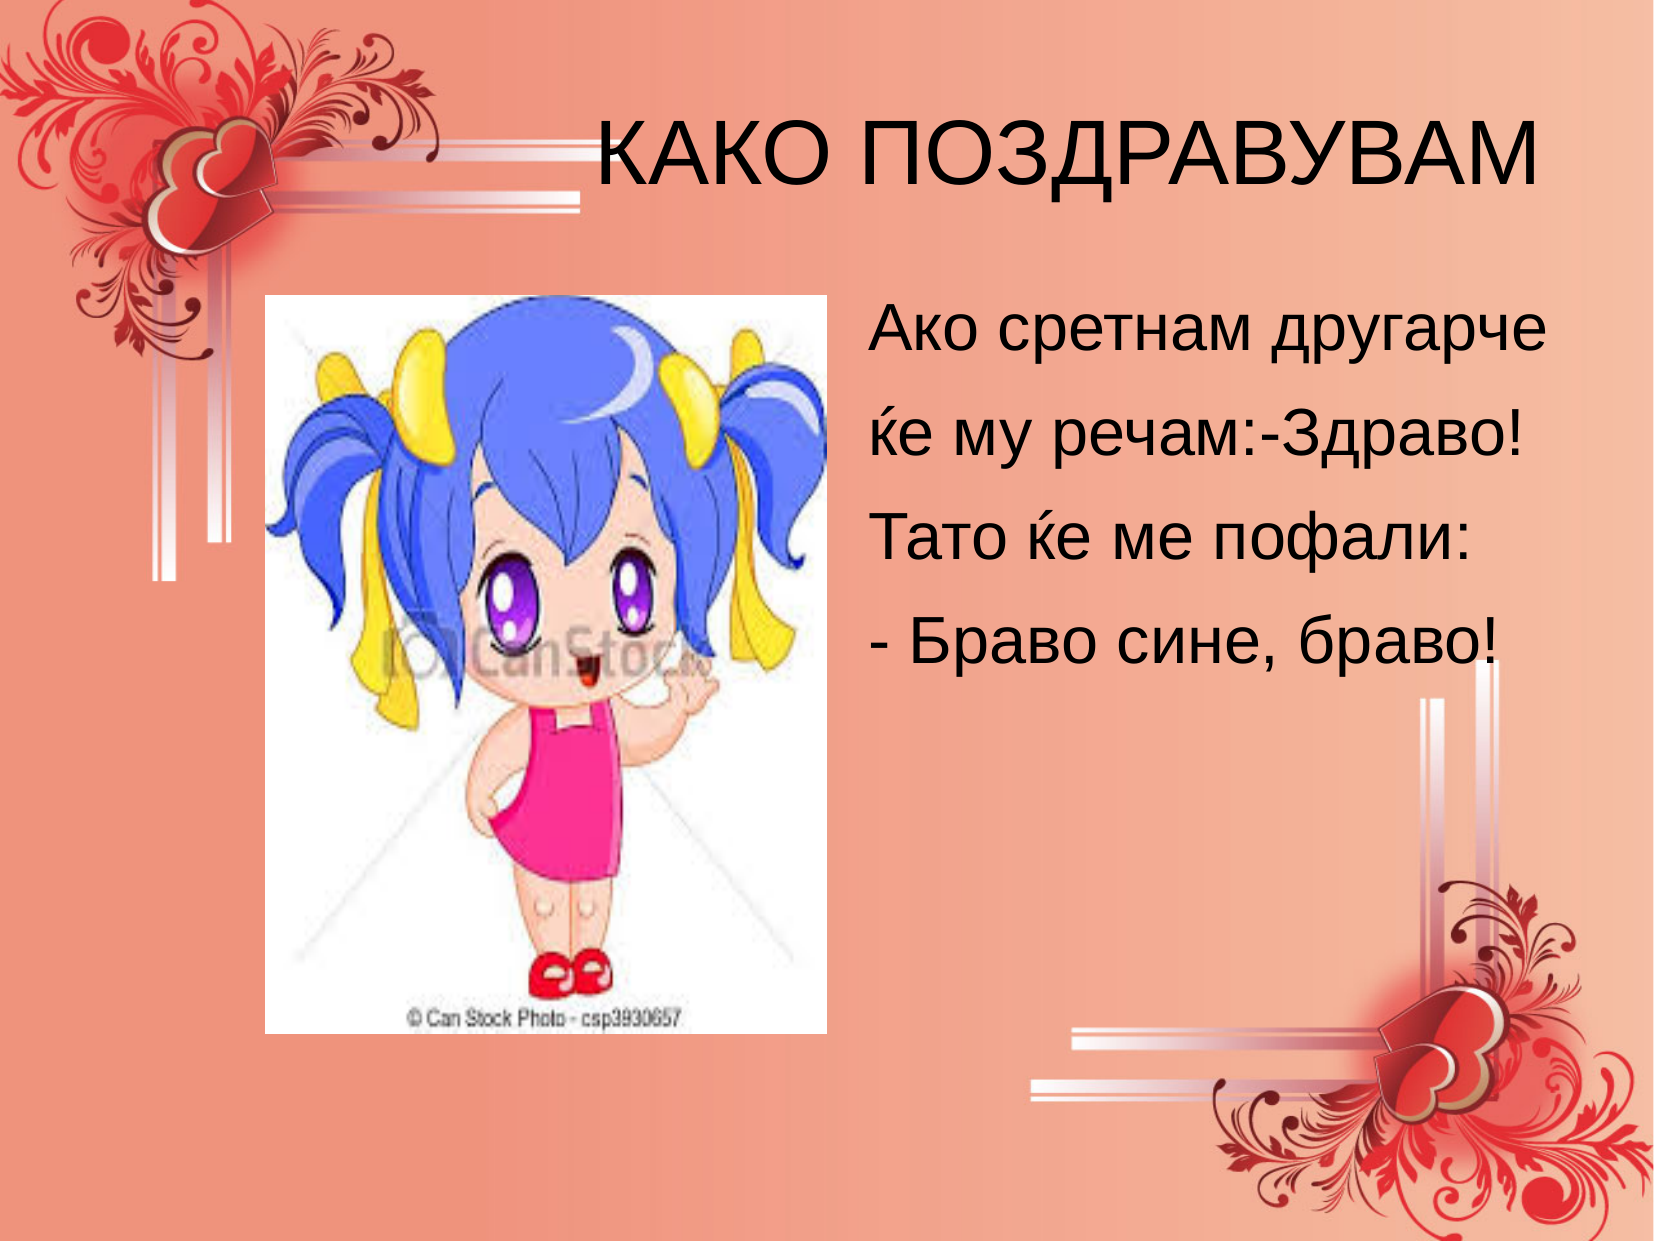

# КАКО ПОЗДРАВУВАМ
Ако сретнам другарче
ќе му речам:-Здраво!
Тато ќе ме пофали:
- Браво сине, браво!